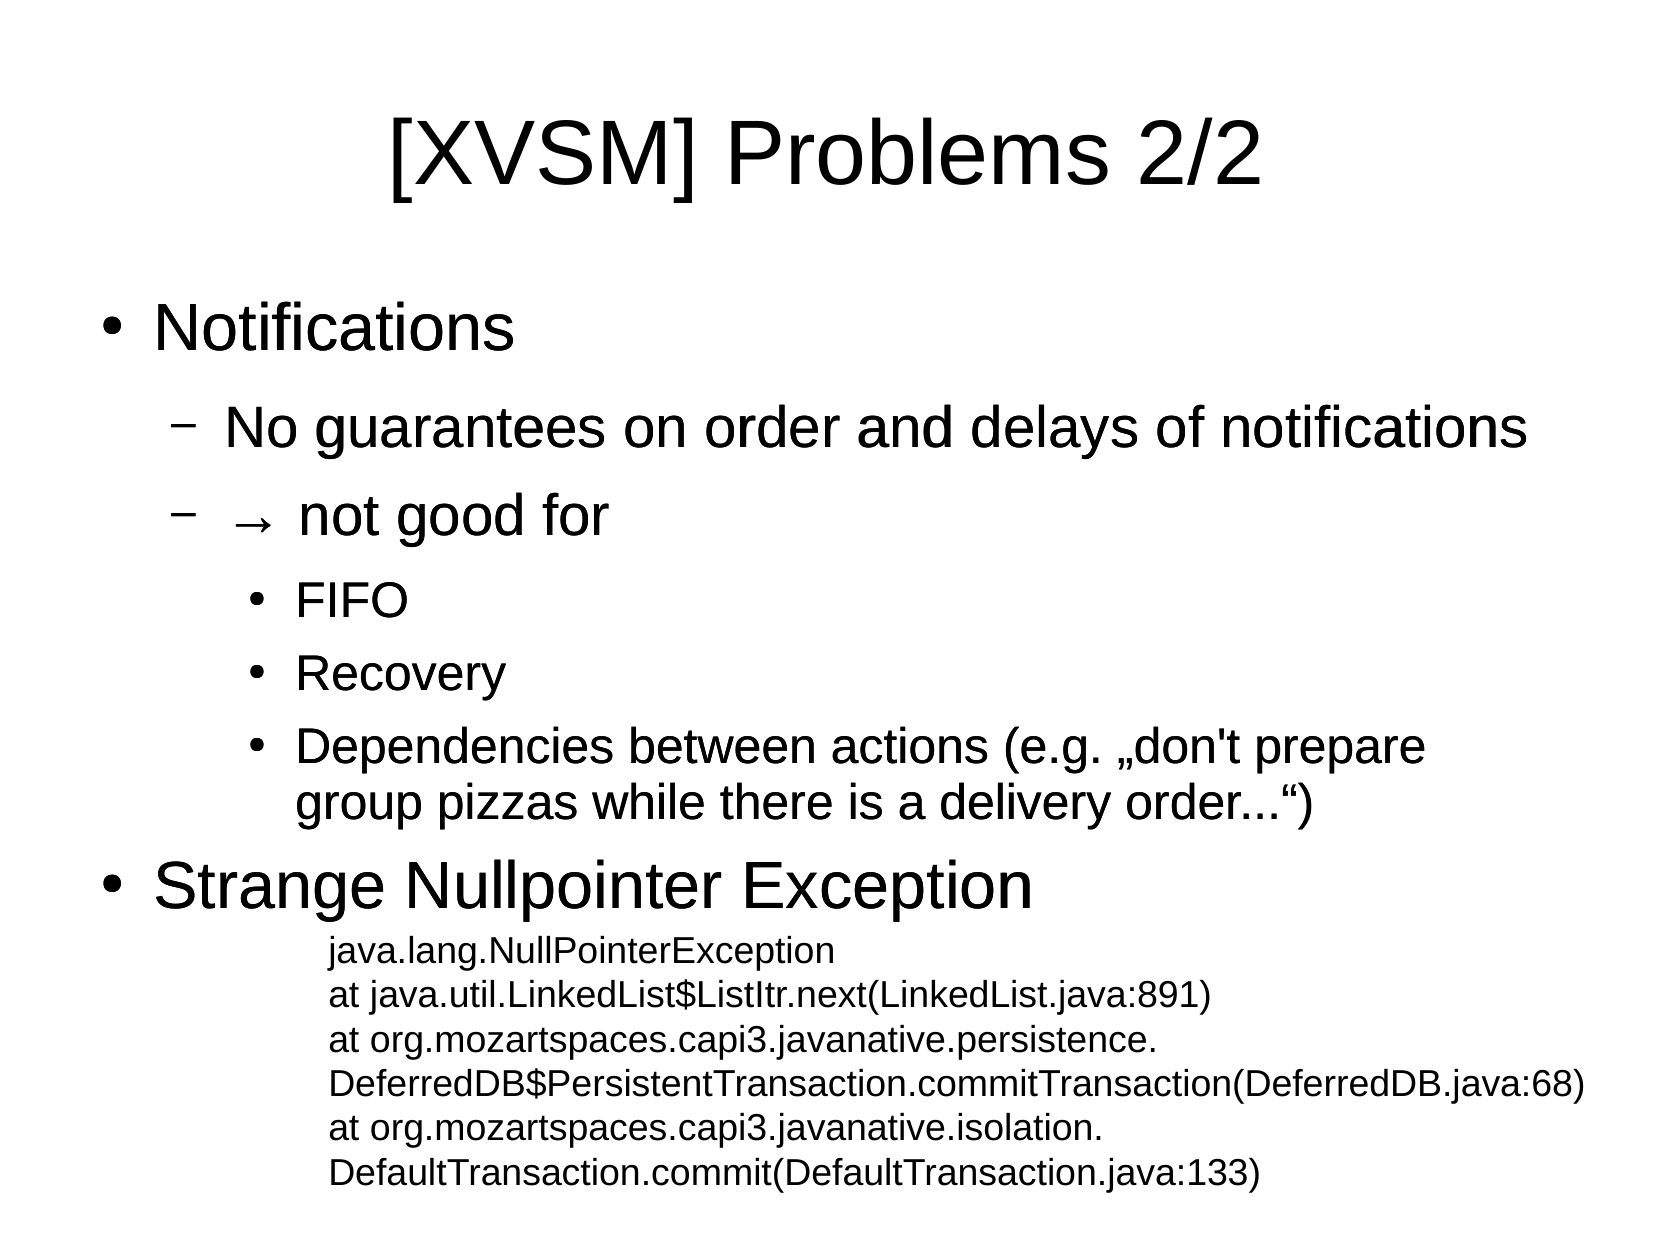

# [XVSM] Problems 2/2
Notifications
No guarantees on order and delays of notifications
→ not good for
FIFO
Recovery
Dependencies between actions (e.g. „don't prepare group pizzas while there is a delivery order...“)
Strange Nullpointer Exception
Notifications
No guarantees on order and delays of notifications
→ not good for
FIFO
Recovery
Dependencies between actions (e.g. „don't prepare group pizzas while there is a delivery order...“)
Strange Nullpointer Exception
java.lang.NullPointerException
at java.util.LinkedList$ListItr.next(LinkedList.java:891)
at org.mozartspaces.capi3.javanative.persistence.
DeferredDB$PersistentTransaction.commitTransaction(DeferredDB.java:68)
at org.mozartspaces.capi3.javanative.isolation.
DefaultTransaction.commit(DefaultTransaction.java:133)